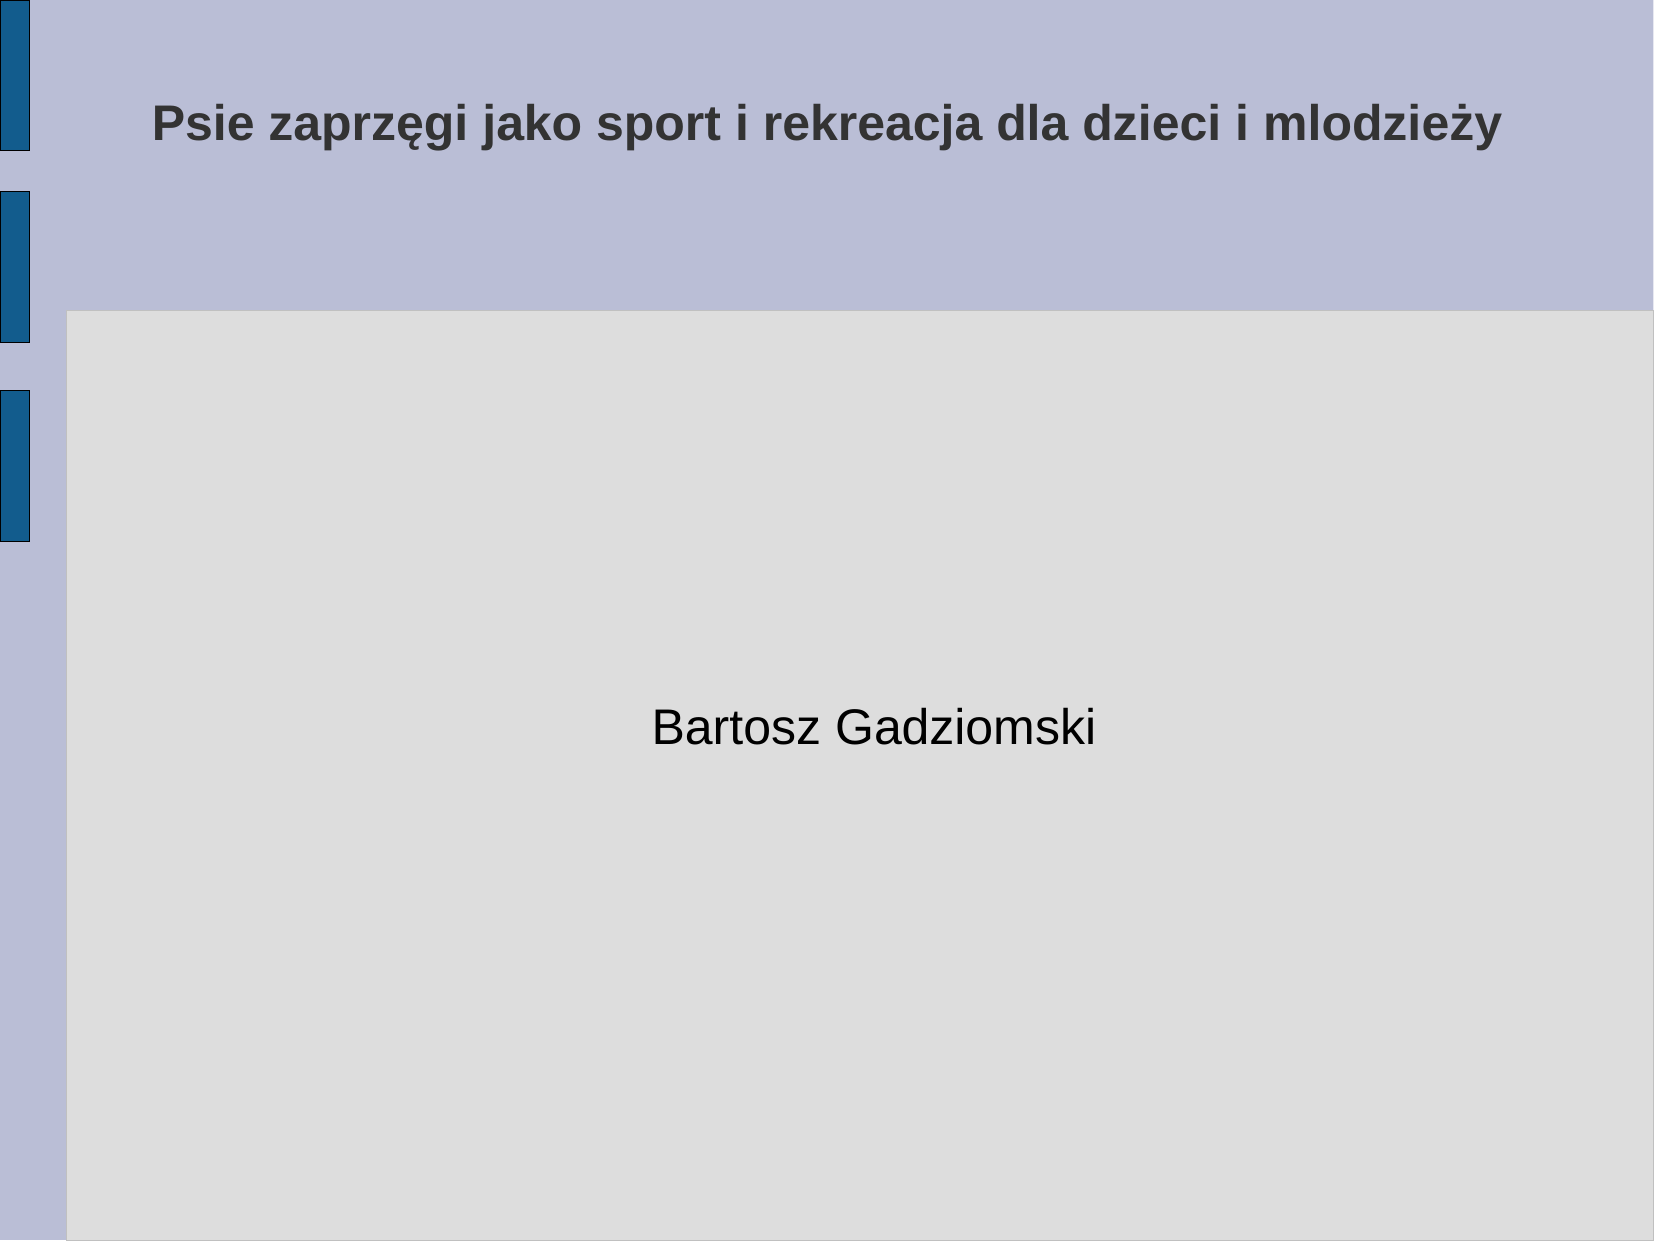

# Psie zaprzęgi jako sport i rekreacja dla dzieci i mlodzieży
Bartosz Gadziomski